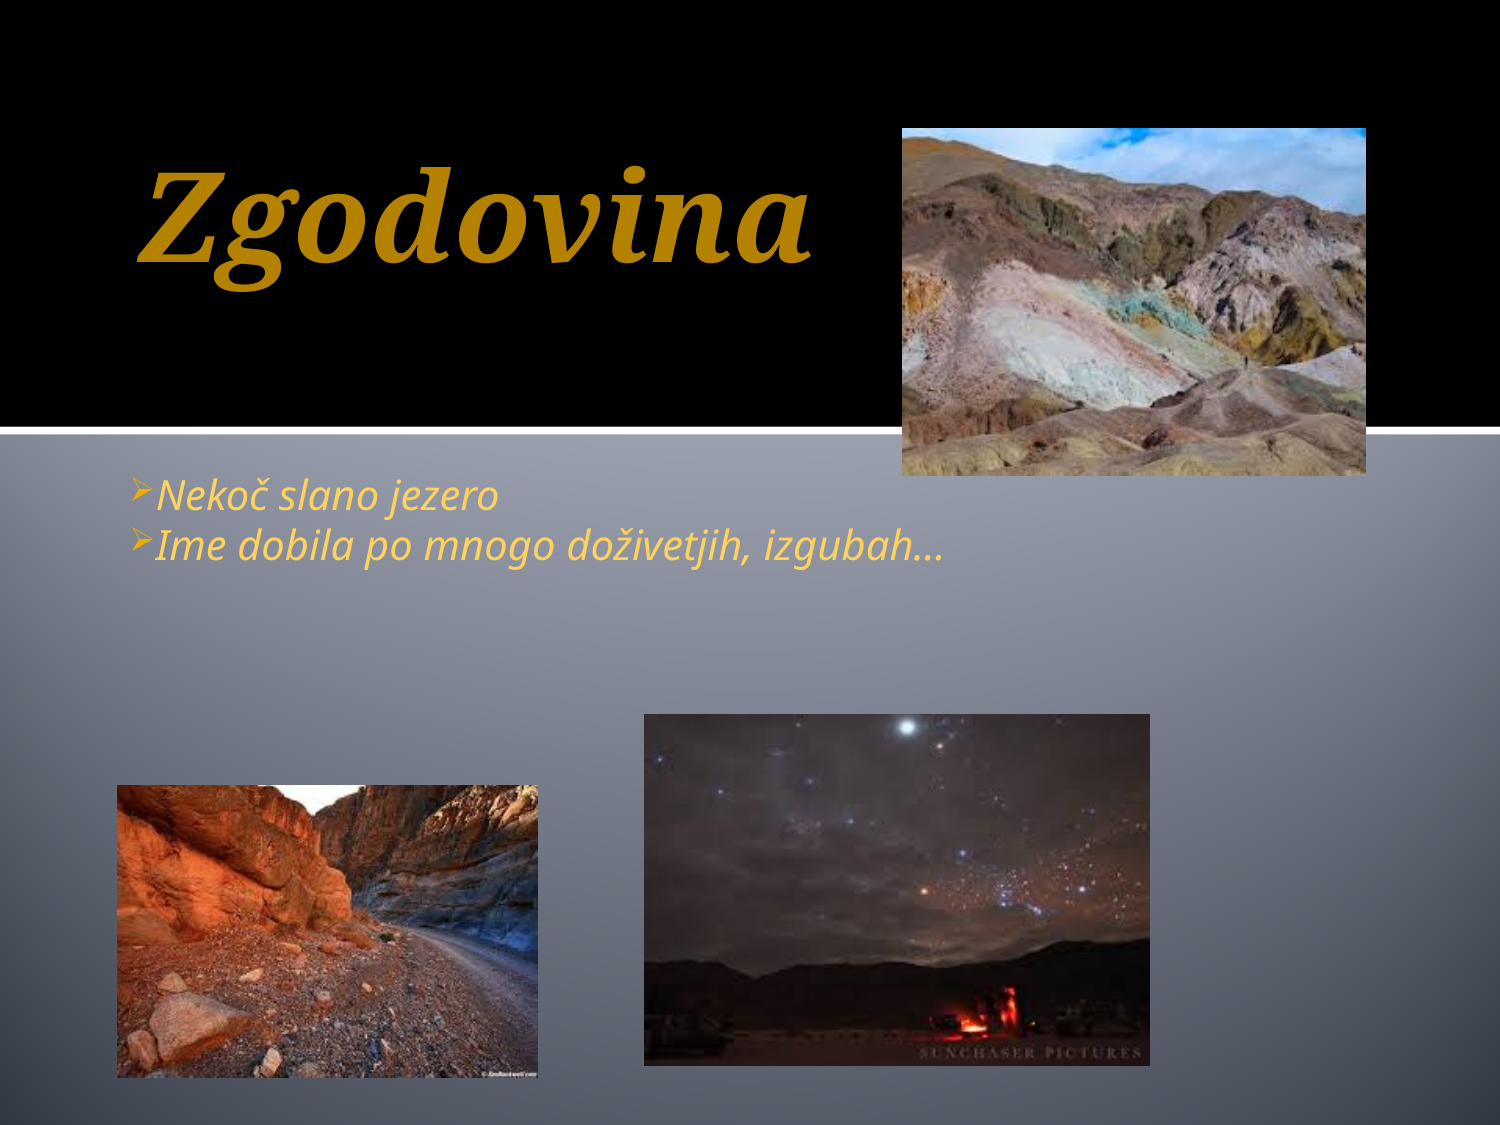

# Zgodovina
Nekoč slano jezero
Ime dobila po mnogo doživetjih, izgubah…